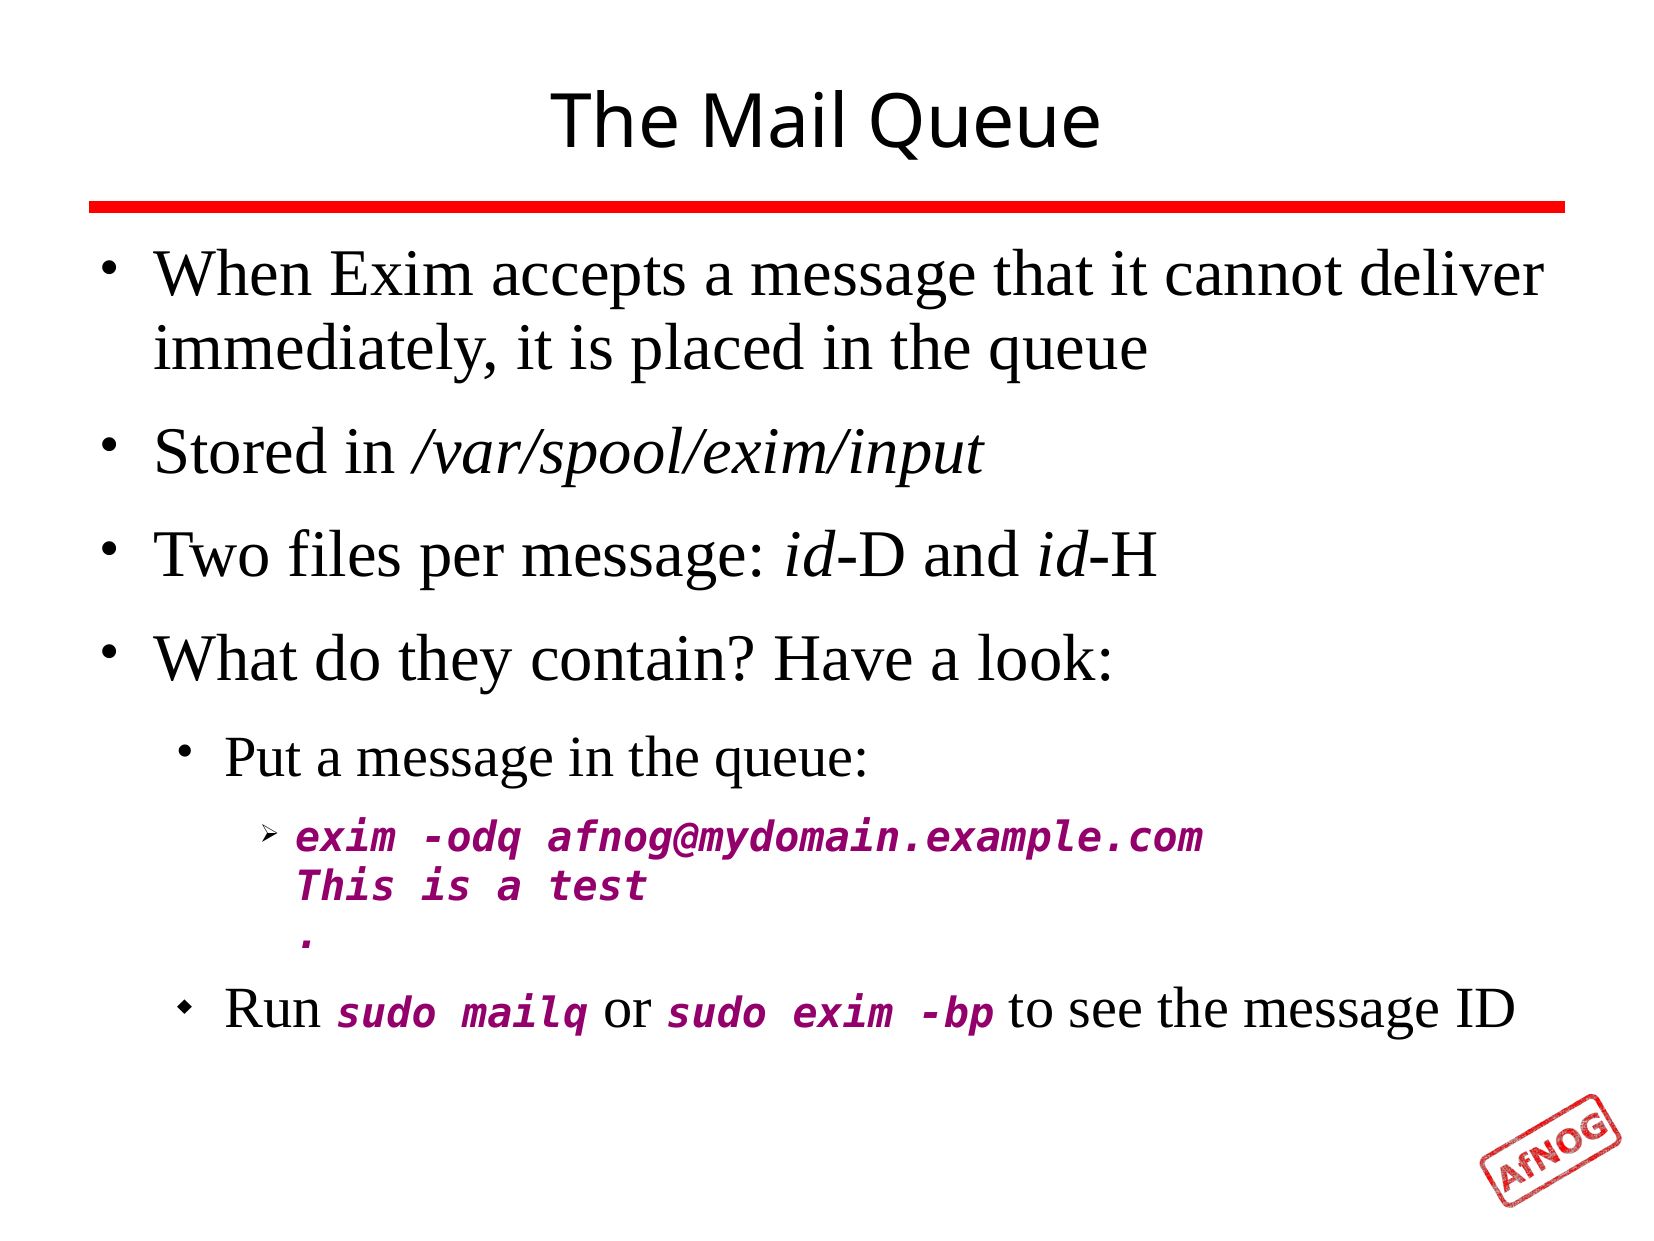

# The Mail Queue
When Exim accepts a message that it cannot deliver immediately, it is placed in the queue
Stored in /var/spool/exim/input
Two files per message: id-D and id-H
What do they contain? Have a look:
Put a message in the queue:
exim -odq afnog@mydomain.example.com
This is a test
.
Run sudo mailq or sudo exim -bp to see the message ID